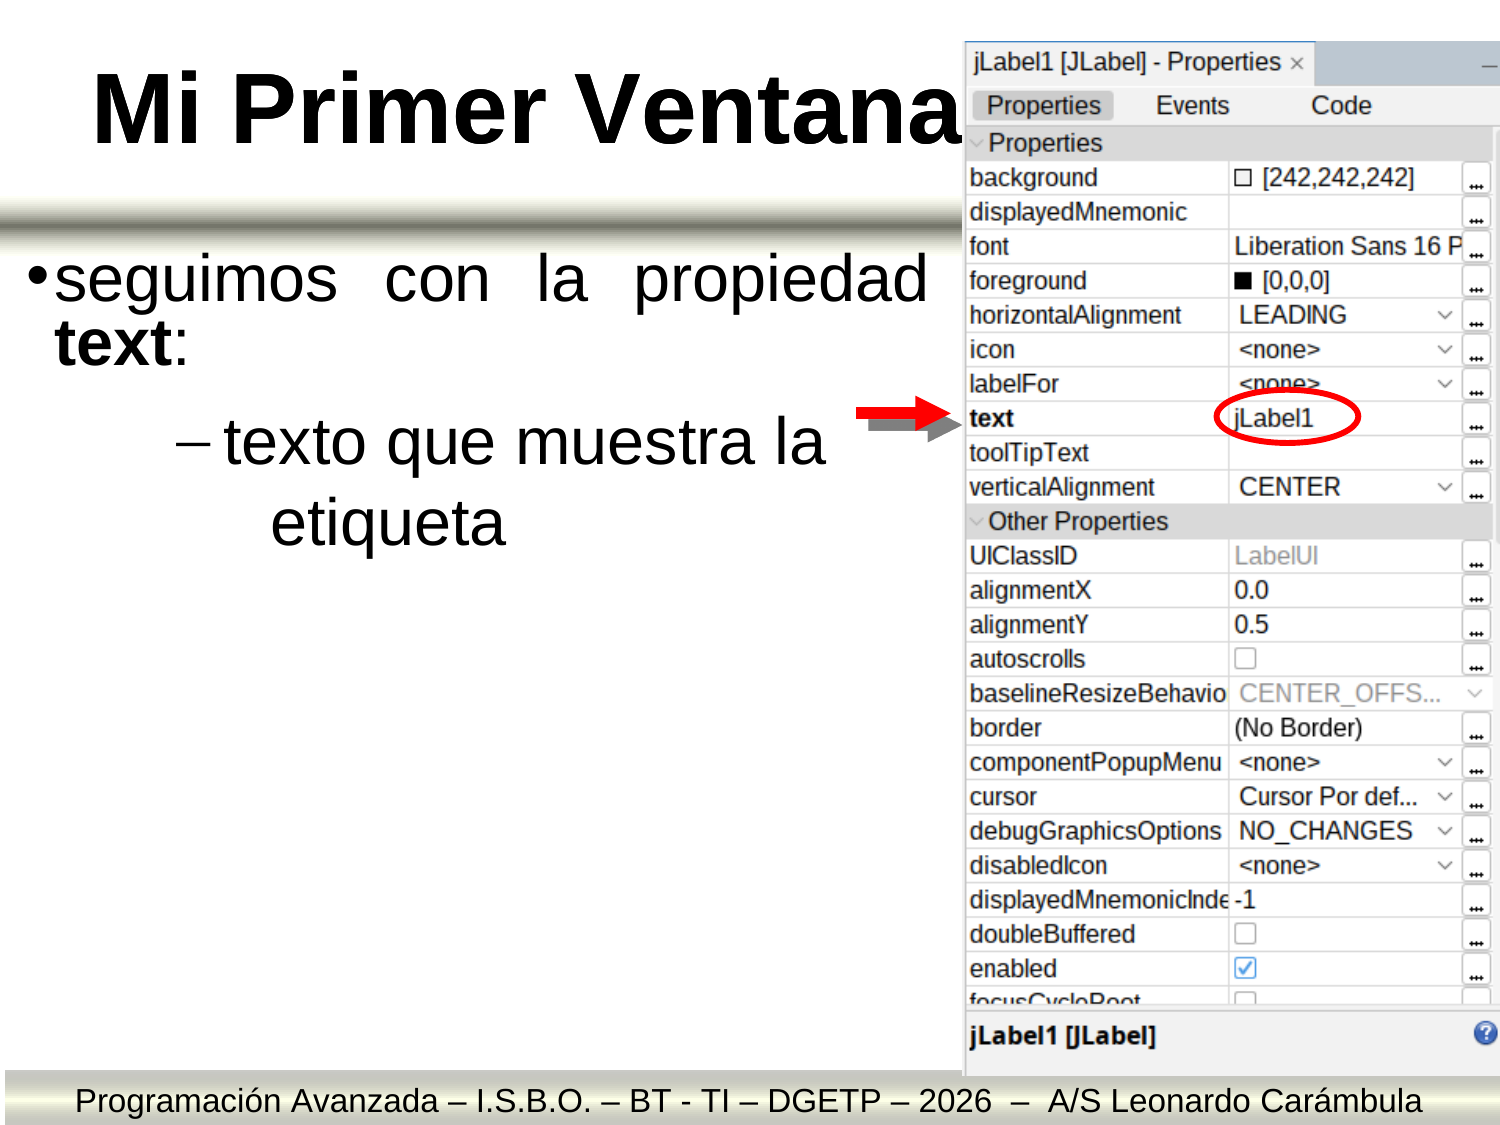

Mi Primer Ventana - JFrame
Mi Primer Ventana - JFrame
# seguimos con la propiedad text:
texto que muestra la etiqueta